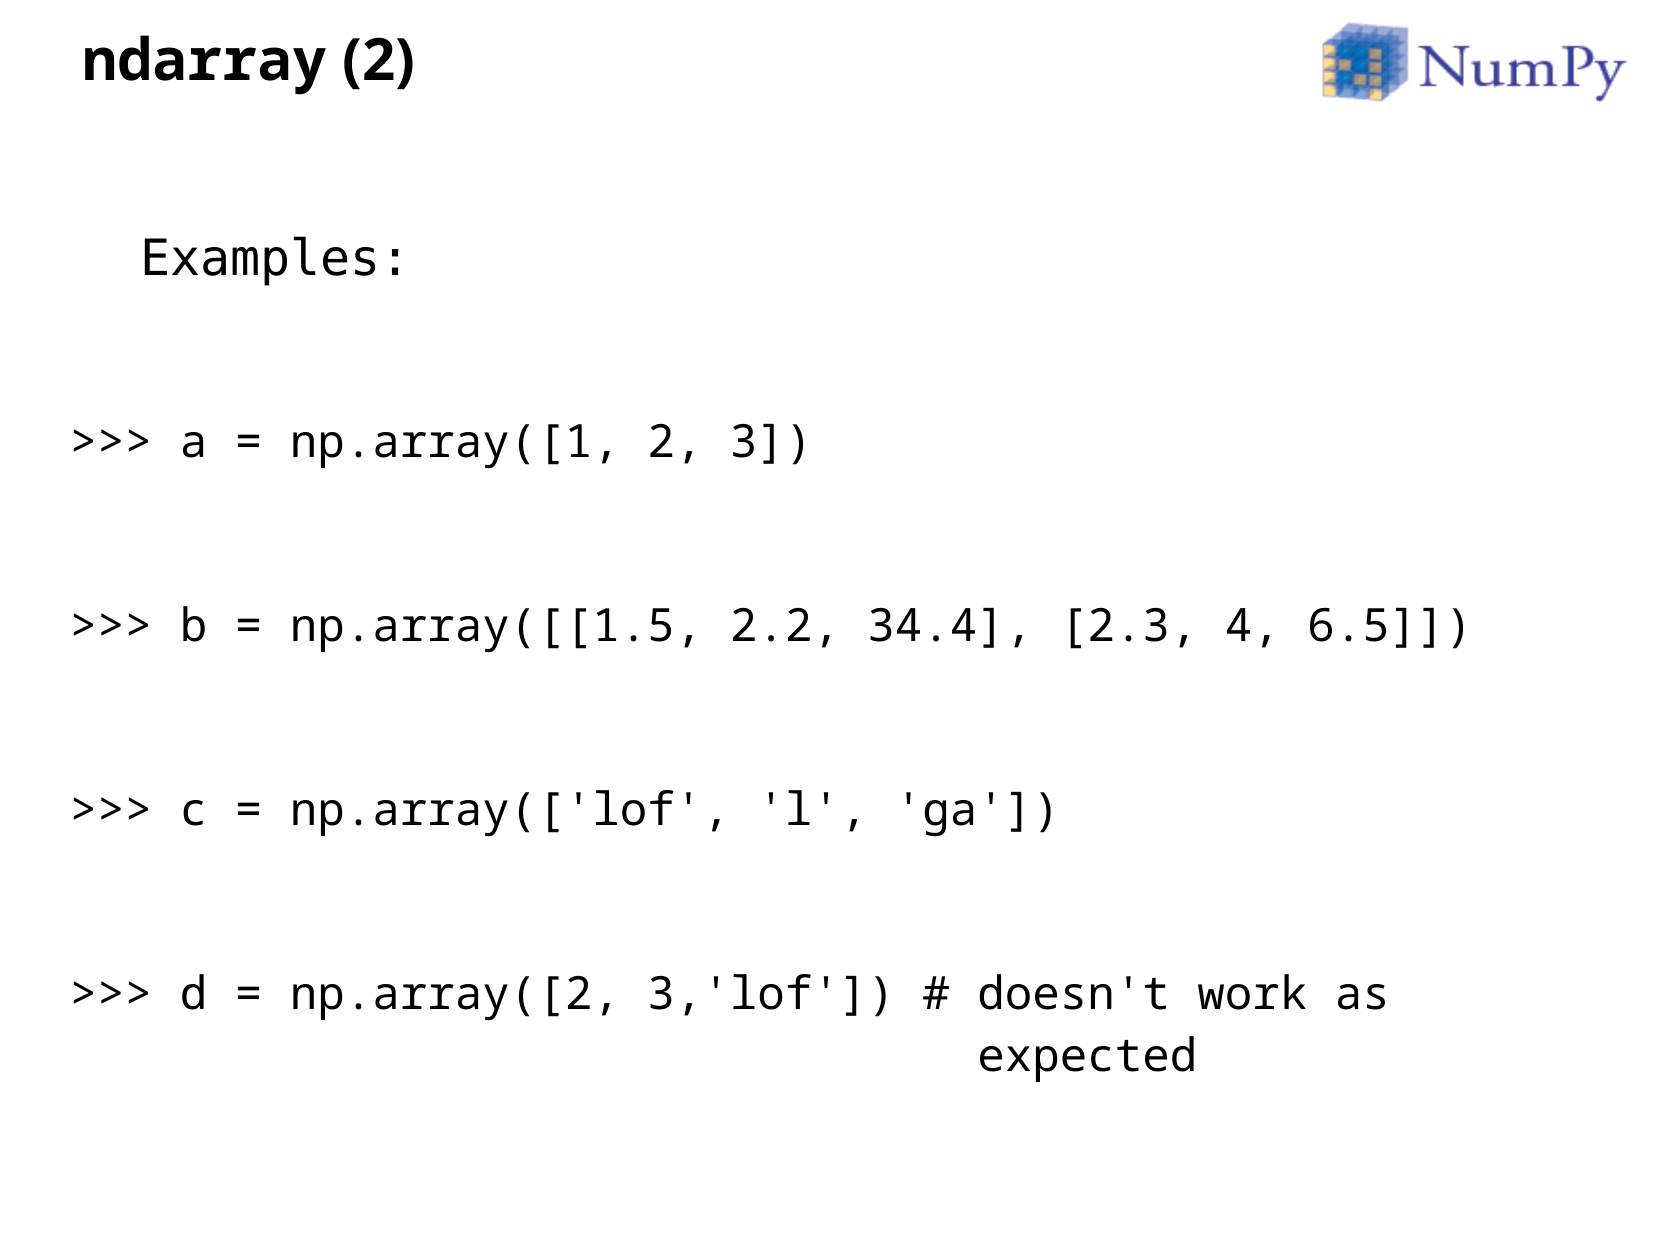

# ndarray (2)
Examples:
>>> a = np.array([1, 2, 3])
>>> b = np.array([[1.5, 2.2, 34.4], [2.3, 4, 6.5]])
>>> c = np.array(['lof', 'l', 'ga'])
>>> d = np.array([2, 3,'lof']) # doesn't work as expected